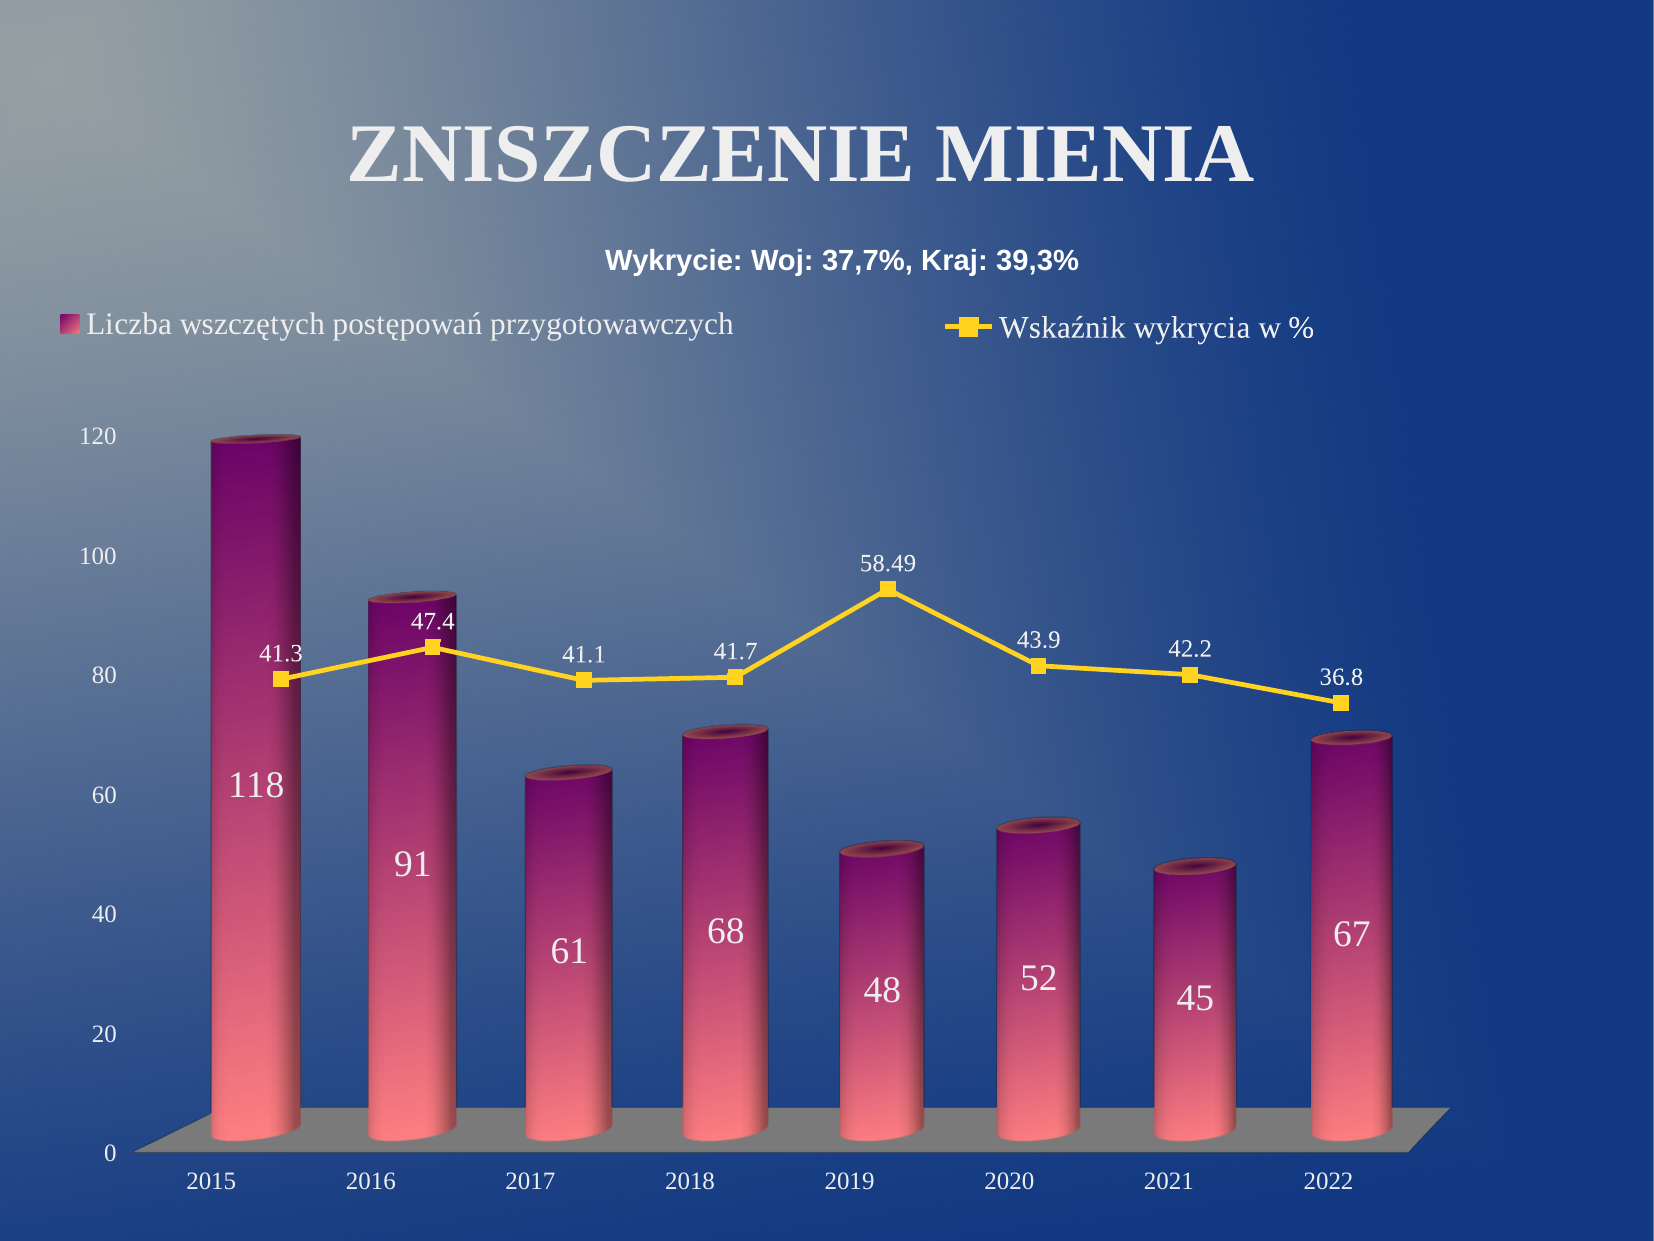

# ZNISZCZENIE MIENIA
Wykrycie: Woj: 37,7%, Kraj: 39,3%
### Chart
| Category | Wskaźnik wykrycia w % |
|---|---|
| 2015 | 41.3 |
| 2016 | 47.4 |
| 2017 | 41.1 |
| 2018 | 41.7 |
| 2019 | 58.49 |
| 2020 | 43.9 |
| 2021 | 42.2 |
| 2022 | 36.8 |
| None | None |
[unsupported chart]